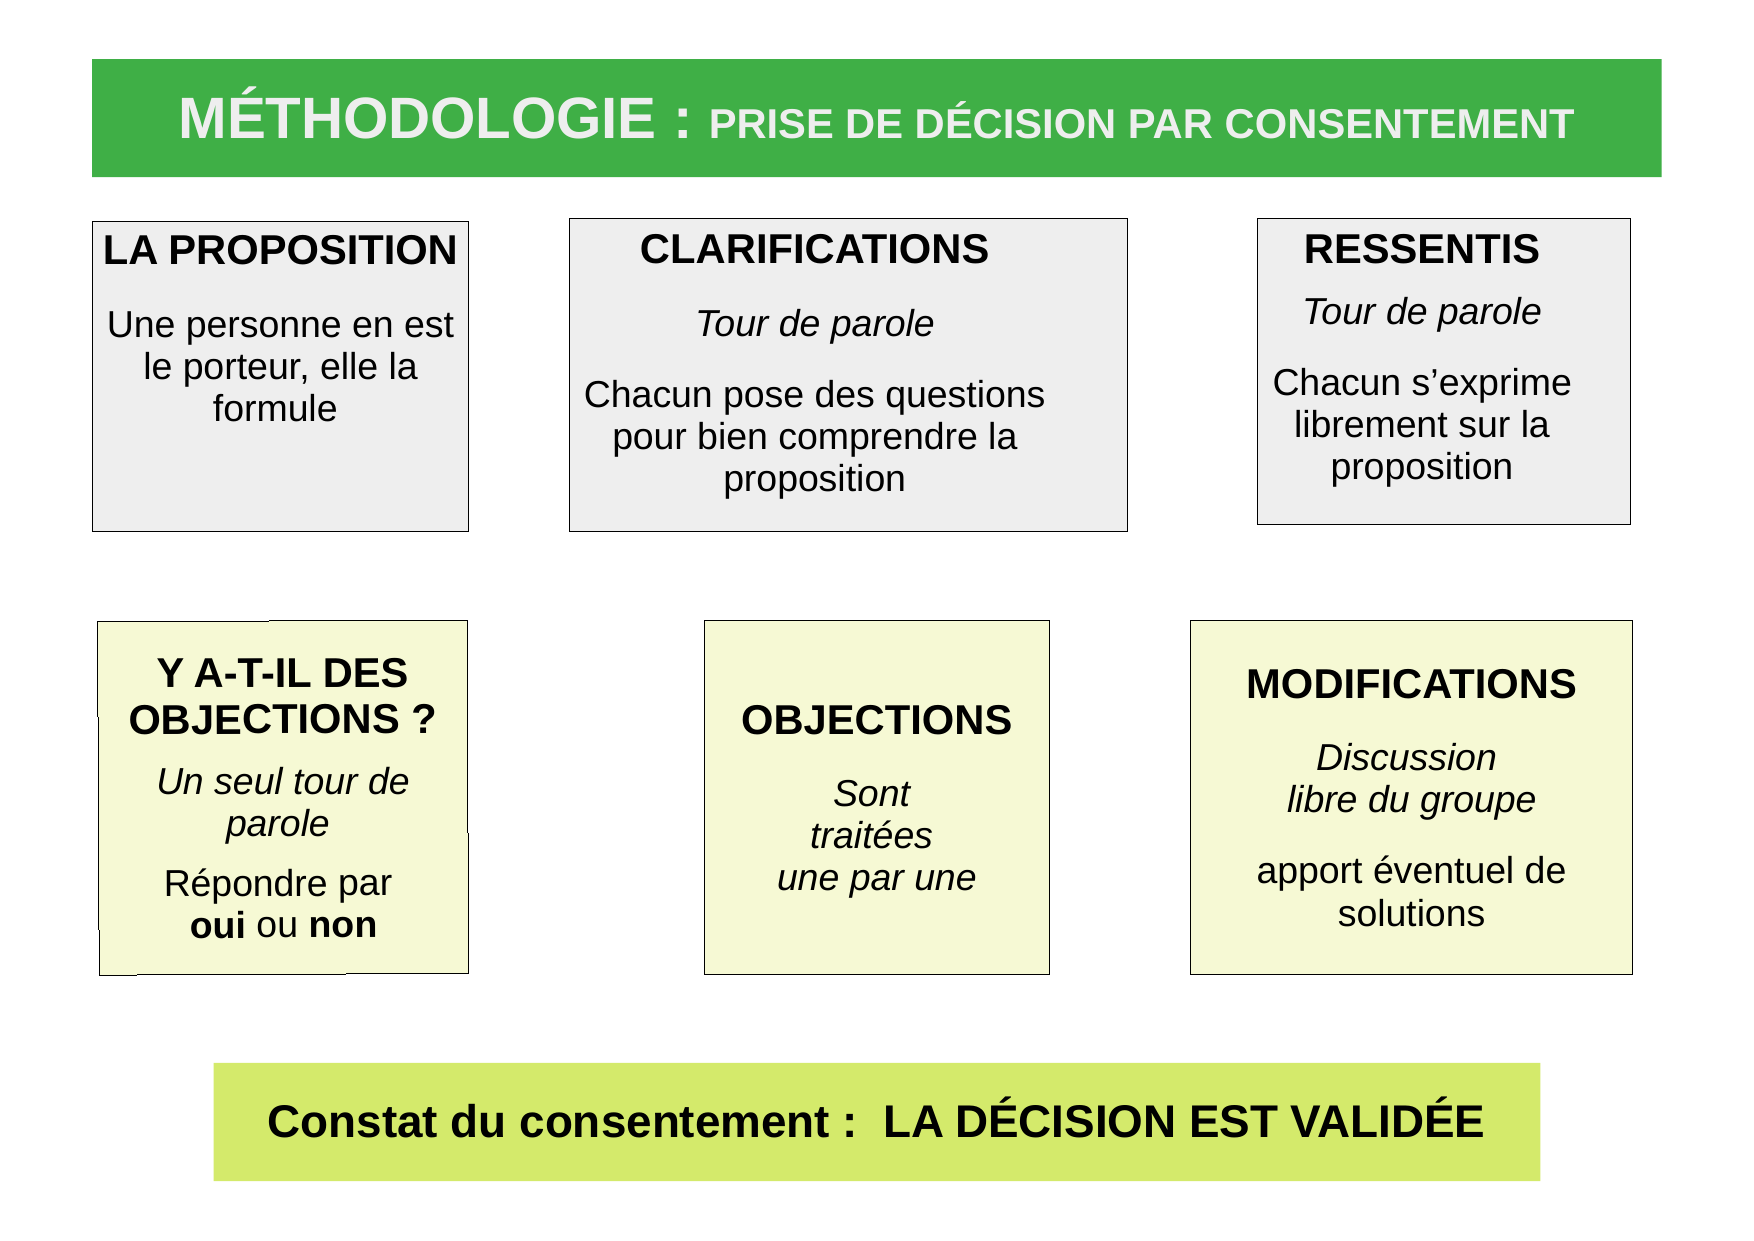

MÉTHODOLOGIE : PRISE DE DÉCISION PAR CONSENTEMENT
CLARIFICATIONS
Tour de parole
Chacun pose des questions pour bien comprendre la proposition
RESSENTIS
Tour de parole
Chacun s’exprime librement sur la proposition
LA PROPOSITION
Une personne en est le porteur, elle la formule
MODIFICATIONS
Discussion
libre du groupe
apport éventuel de solutions
OBJECTIONS
Sont
traitées
une par une
Y A-T-IL DES
OBJECTIONS ?
Un seul tour de parole
Répondre par
oui ou non
Constat du consentement : LA DÉCISION EST VALIDÉE